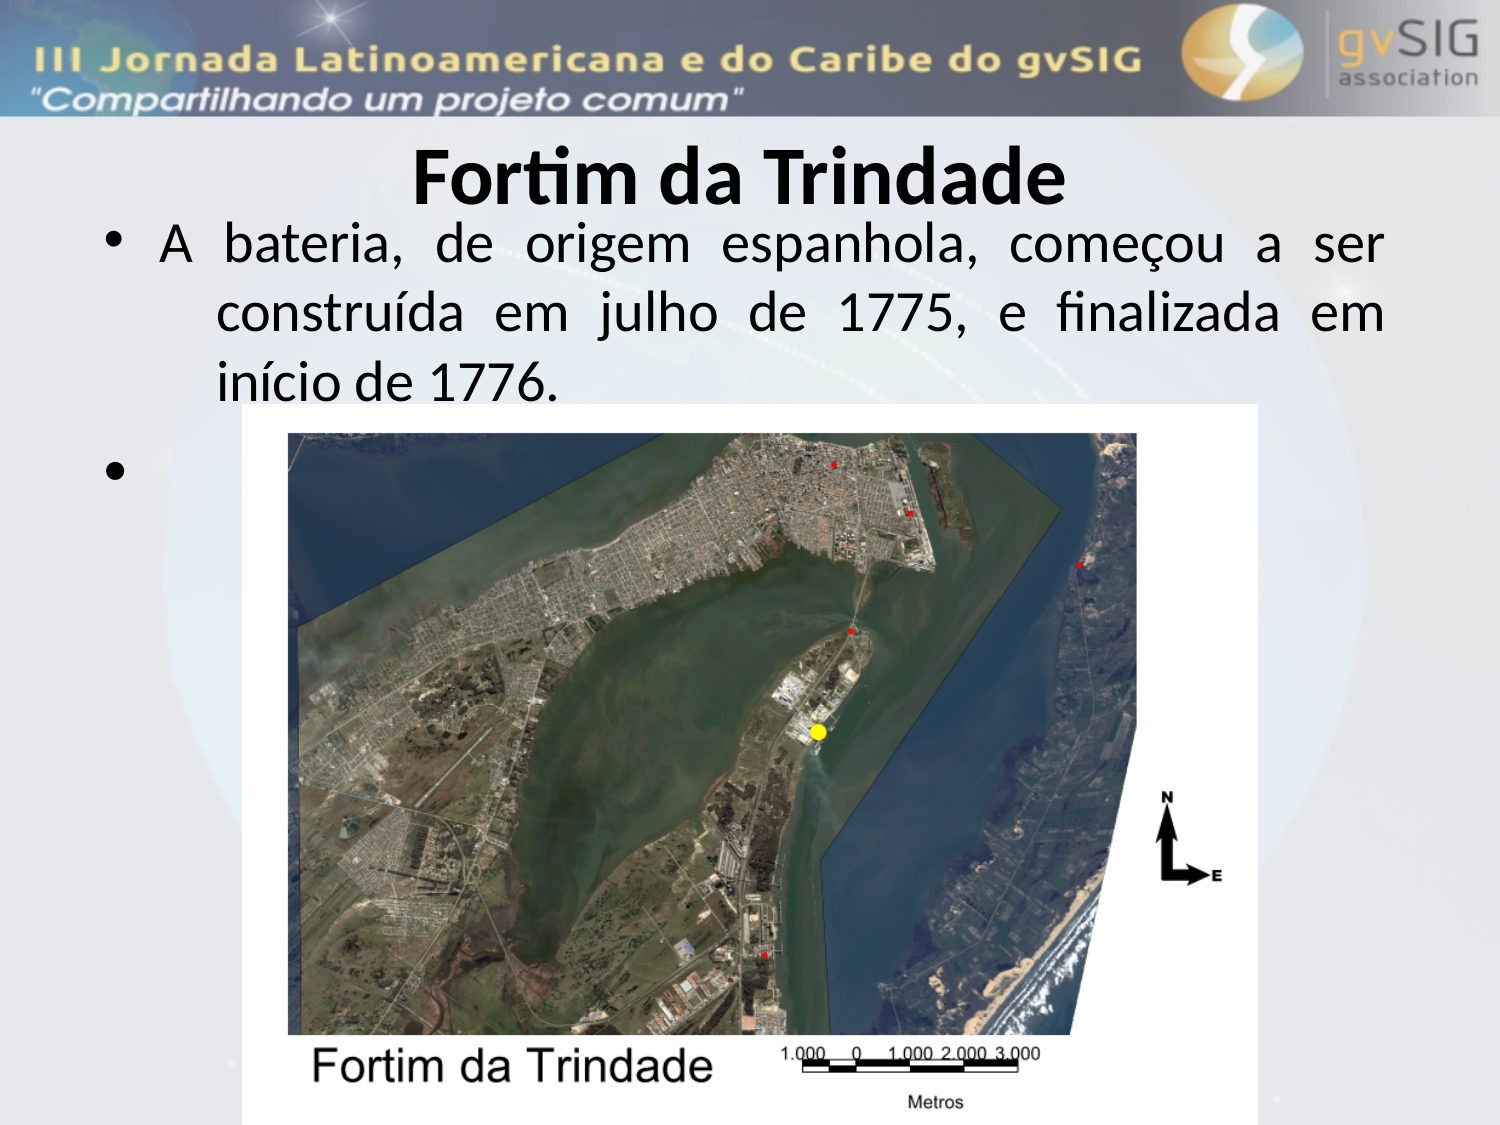

# Fortim da Trindade
A bateria, de origem espanhola, começou a ser construída em julho de 1775, e finalizada em início de 1776.